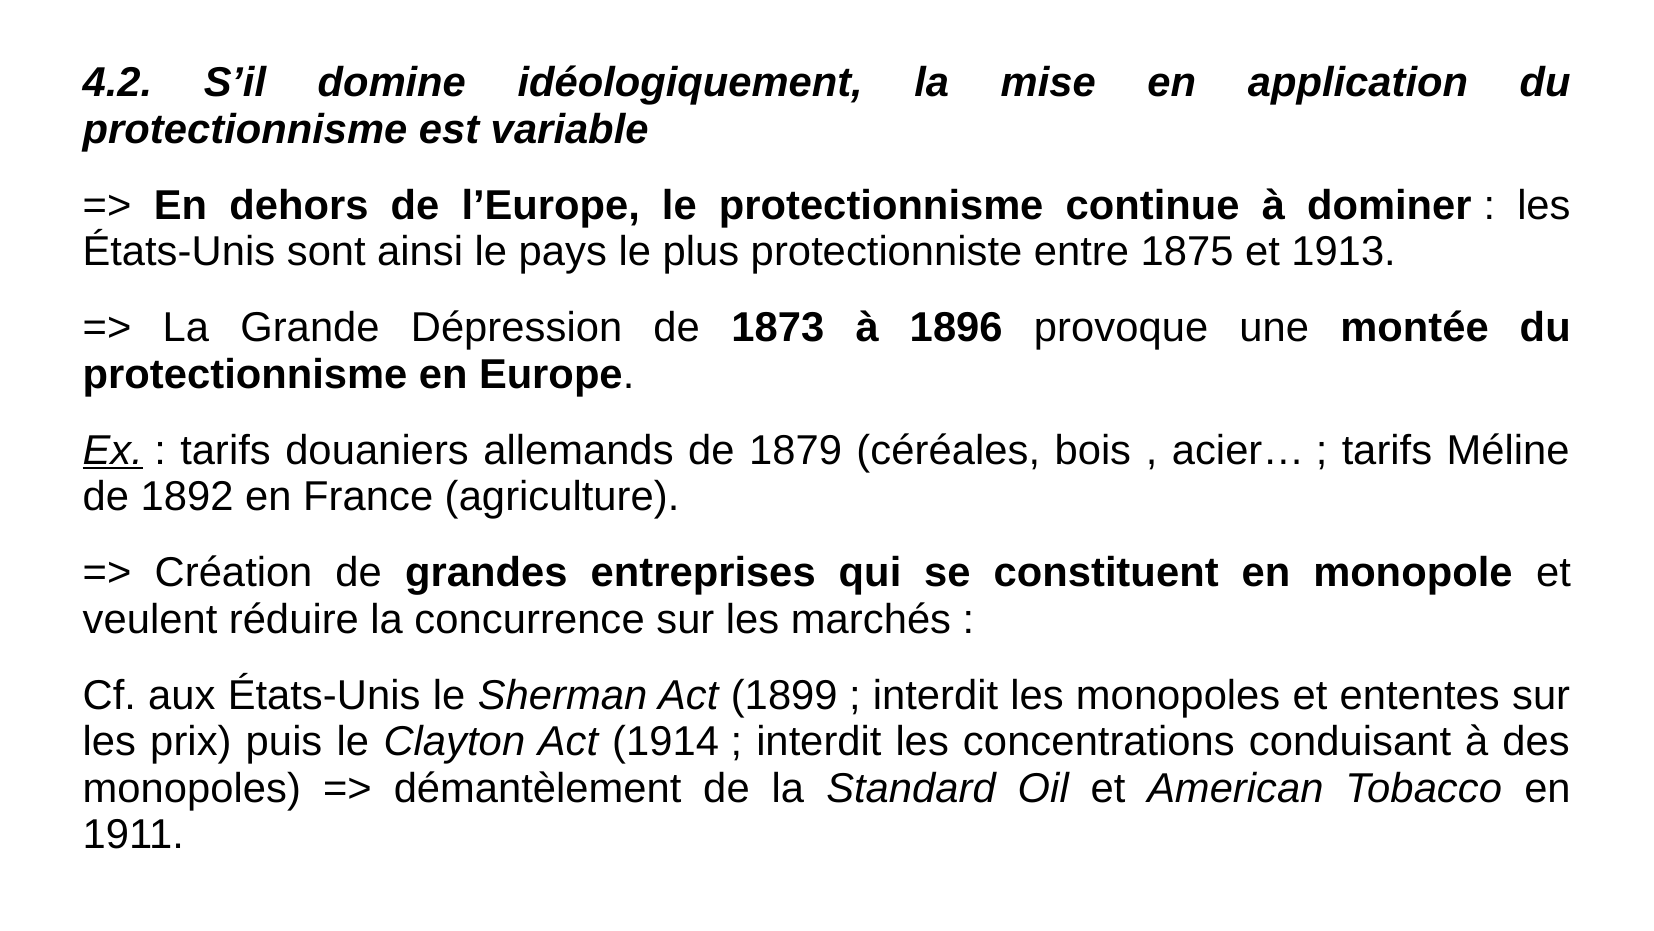

# 4.2. S’il domine idéologiquement, la mise en application du protectionnisme est variable
=> En dehors de l’Europe, le protectionnisme continue à dominer : les États-Unis sont ainsi le pays le plus protectionniste entre 1875 et 1913.
=> La Grande Dépression de 1873 à 1896 provoque une montée du protectionnisme en Europe.
Ex. : tarifs douaniers allemands de 1879 (céréales, bois , acier… ; tarifs Méline de 1892 en France (agriculture).
=> Création de grandes entreprises qui se constituent en monopole et veulent réduire la concurrence sur les marchés :
Cf. aux États-Unis le Sherman Act (1899 ; interdit les monopoles et ententes sur les prix) puis le Clayton Act (1914 ; interdit les concentrations conduisant à des monopoles) => démantèlement de la Standard Oil et American Tobacco en 1911.